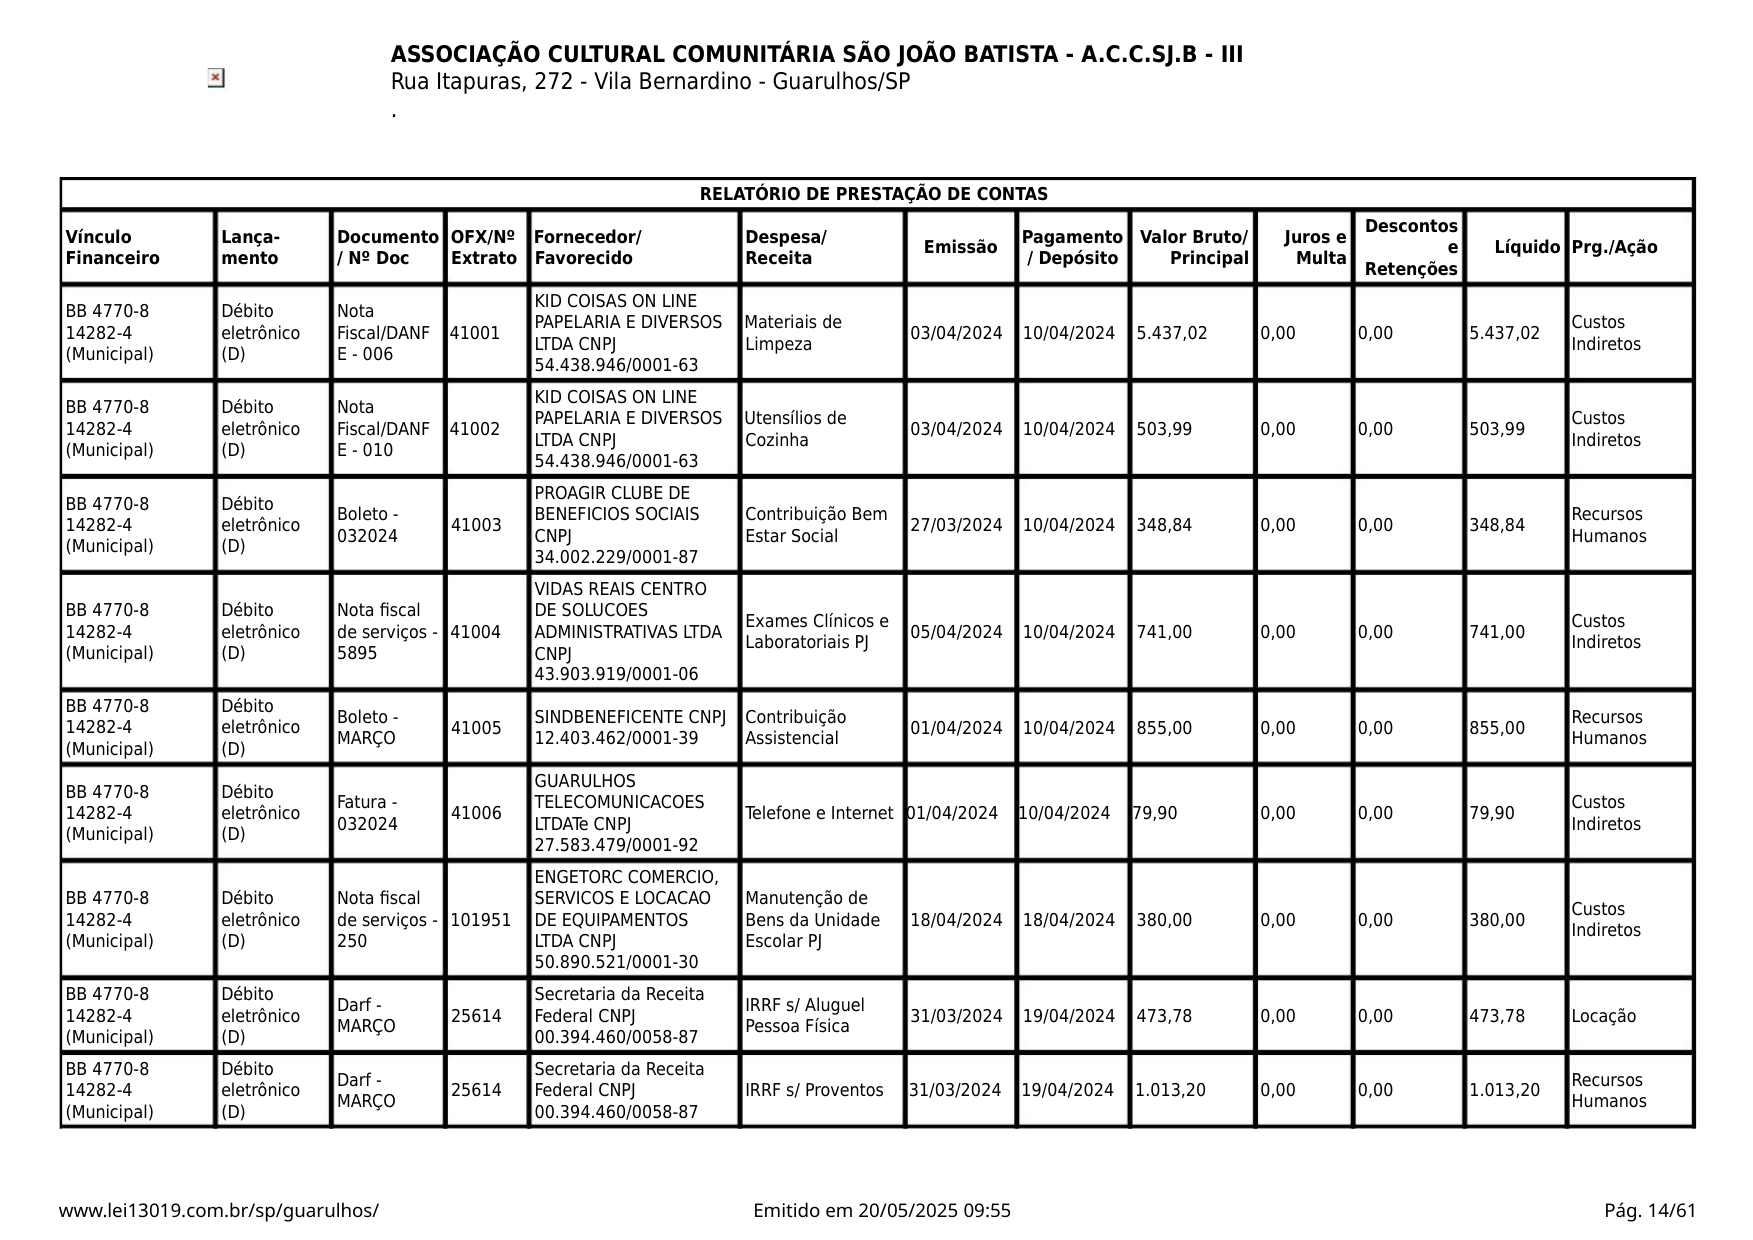

ASSOCIAÇÃO CULTURAL COMUNITÁRIA SÃO JOÃO BATISTA - A.C.C.SJ.B - III
Rua Itapuras, 272 - Vila Bernardino - Guarulhos/SP
.
RELATÓRIO DE PRESTAÇÃO DE CONTAS
Descontos
e
Retenções
Vínculo
Financeiro
Lança-
mento
Documento OFX/Nº Fornecedor/
Despesa/
Receita
Pagamento Valor Bruto/
/ Depósito Principal
Juros e
Multa
Emissão
Líquido Prg./Ação
/ Nº Doc
Extrato Favorecido
KID COISAS ON LINE
PAPELARIA E DIVERSOS Materiais de
BB 4770-8
14282-4
(Municipal)
Débito
eletrônico
(D)
Nota
Custos
Indiretos
Fiscal/DANF 41001
E - 006
03/04/2024 10/04/2024 5.437,02
03/04/2024 10/04/2024 503,99
27/03/2024 10/04/2024 348,84
0,00
0,00
0,00
0,00
5.437,02
LTDA CNPJ
Limpeza
54.438.946/0001-63
KID COISAS ON LINE
PAPELARIA E DIVERSOS Utensílios de
BB 4770-8
14282-4
(Municipal)
Débito
eletrônico
(D)
Nota
Custos
Indiretos
Fiscal/DANF 41002
E - 010
0,00
0,00
503,99
348,84
LTDA CNPJ
Cozinha
54.438.946/0001-63
PROAGIR CLUBE DE
BENEFICIOS SOCIAIS
CNPJ
BB 4770-8
14282-4
(Municipal)
Débito
eletrônico
(D)
Boleto -
032024
Contribuição Bem
Estar Social
Recursos
Humanos
41003
34.002.229/0001-87
VIDAS REAIS CENTRO
DE SOLUCOES
ADMINISTRATIVAS LTDA
CNPJ
BB 4770-8
14282-4
(Municipal)
Débito
eletrônico
(D)
Nota ﬁscal
de serviços - 41004
5895
Exames Clínicos e
Laboratoriais PJ
Custos
Indiretos
05/04/2024 10/04/2024 741,00
01/04/2024 10/04/2024 855,00
0,00
0,00
741,00
43.903.919/0001-06
BB 4770-8
14282-4
(Municipal)
Débito
eletrônico
(D)
Boleto -
MARÇO
SINDBENEFICENTE CNPJ Contribuição
12.403.462/0001-39
Recursos
Humanos
41005
41006
0,00
0,00
0,00
0,00
855,00
79,90
Assistencial
GUARULHOS
TELECOMUNICACOES
LTDATe CNPJ
BB 4770-8
14282-4
(Municipal)
Débito
eletrônico
(D)
Fatura -
032024
Custos
Indiretos
Telefone e Internet 01/04/2024 10/04/2024 79,90
27.583.479/0001-92
ENGETORC COMERCIO,
SERVICOS E LOCACAO
de serviços - 101951 DE EQUIPAMENTOS
BB 4770-8
14282-4
(Municipal)
Débito
eletrônico
(D)
Nota ﬁscal
Manutenção de
Bens da Unidade
Escolar PJ
Custos
Indiretos
18/04/2024 18/04/2024 380,00
31/03/2024 19/04/2024 473,78
0,00
0,00
380,00
250
LTDA CNPJ
50.890.521/0001-30
BB 4770-8
14282-4
(Municipal)
Débito
eletrônico
(D)
Secretaria da Receita
Federal CNPJ
00.394.460/0058-87
Darf -
MARÇO
IRRF s/ Aluguel
Pessoa Física
25614
25614
0,00
0,00
0,00
0,00
473,78
Locação
BB 4770-8
14282-4
(Municipal)
Débito
eletrônico
(D)
Secretaria da Receita
Federal CNPJ
00.394.460/0058-87
Darf -
MARÇO
Recursos
Humanos
IRRF s/ Proventos 31/03/2024 19/04/2024 1.013,20
1.013,20
www.lei13019.com.br/sp/guarulhos/
Emitido em 20/05/2025 09:55
Pág. 14/61